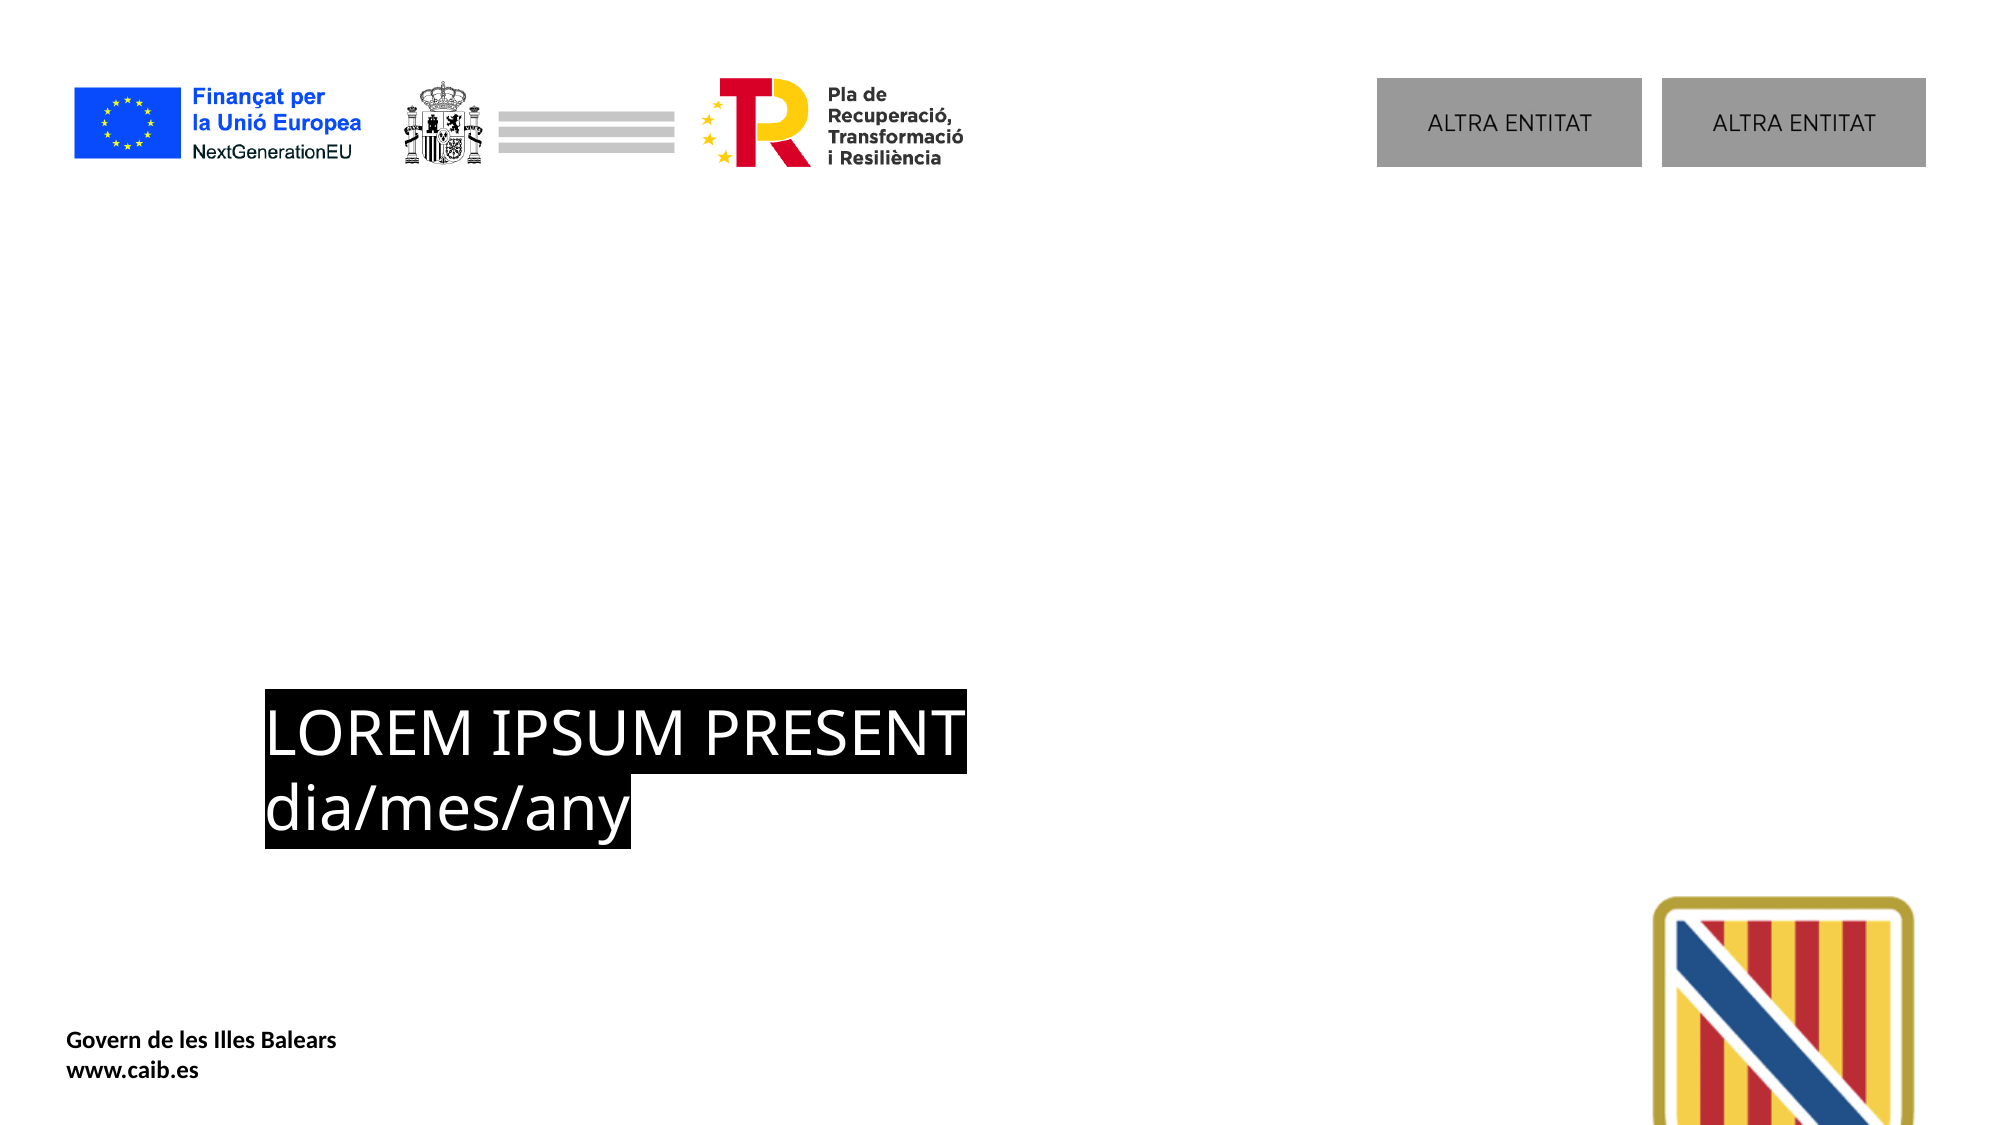

LOREM IPSUM PRESENT
dia/mes/any
Govern de les Illes Balears
www.caib.es